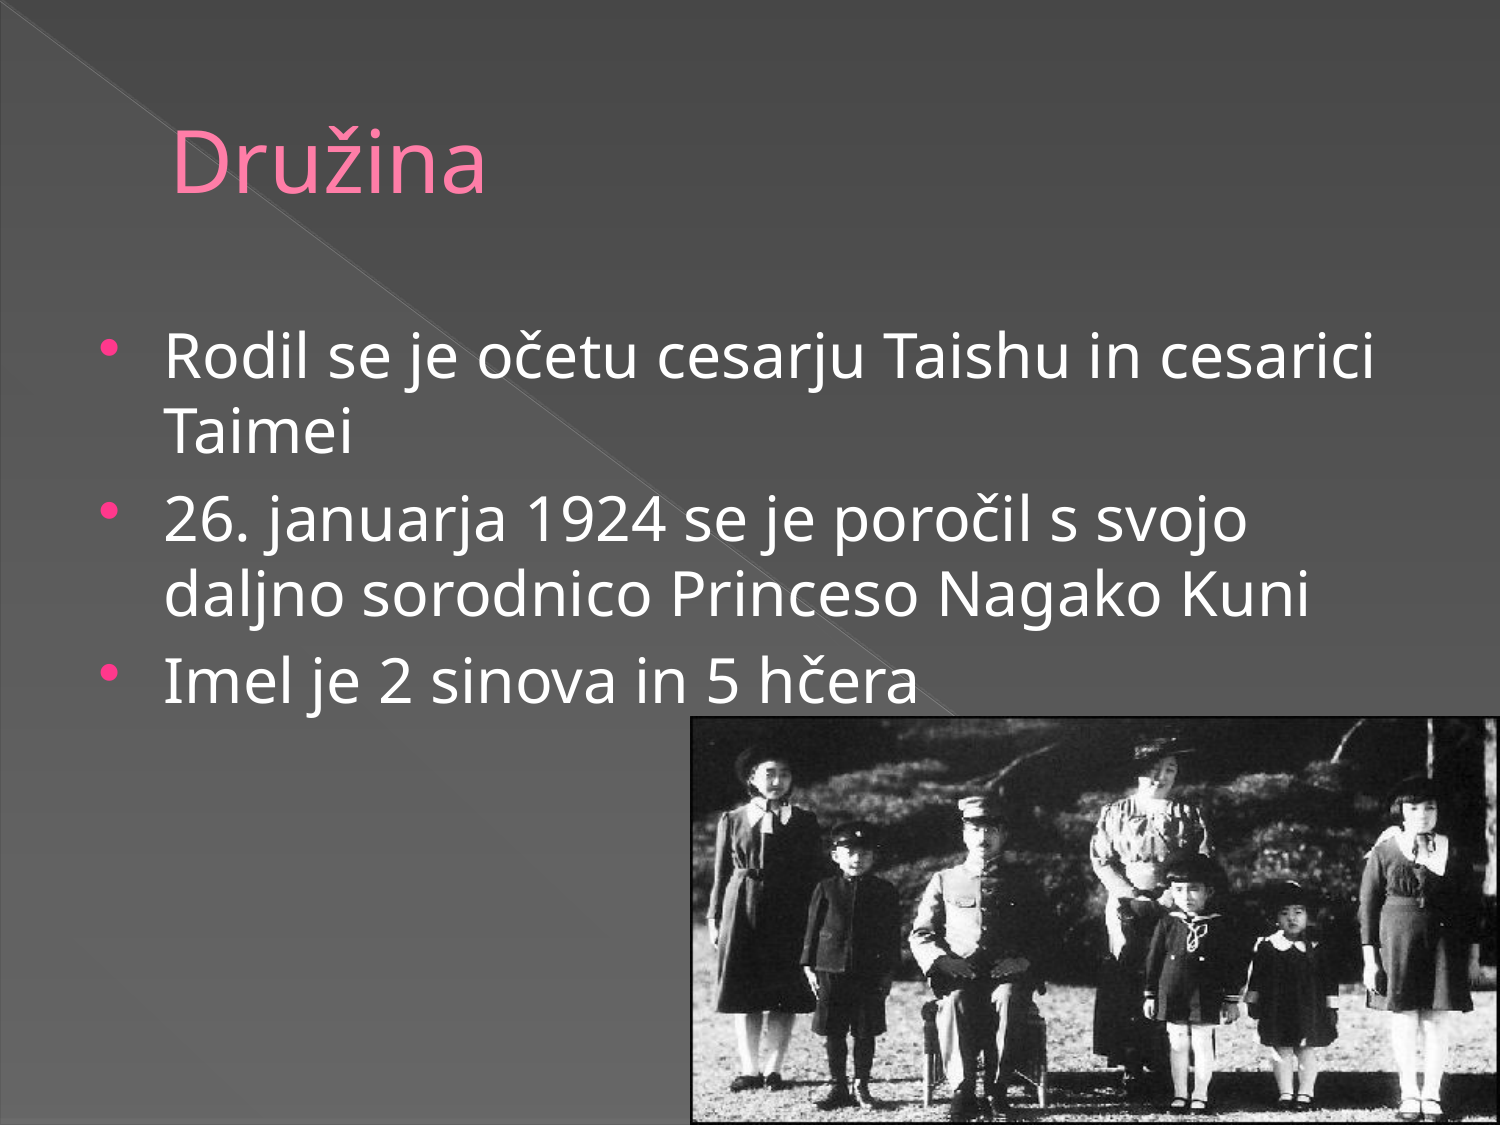

# Družina
Rodil se je očetu cesarju Taishu in cesarici Taimei
26. januarja 1924 se je poročil s svojo daljno sorodnico Princeso Nagako Kuni
Imel je 2 sinova in 5 hčera